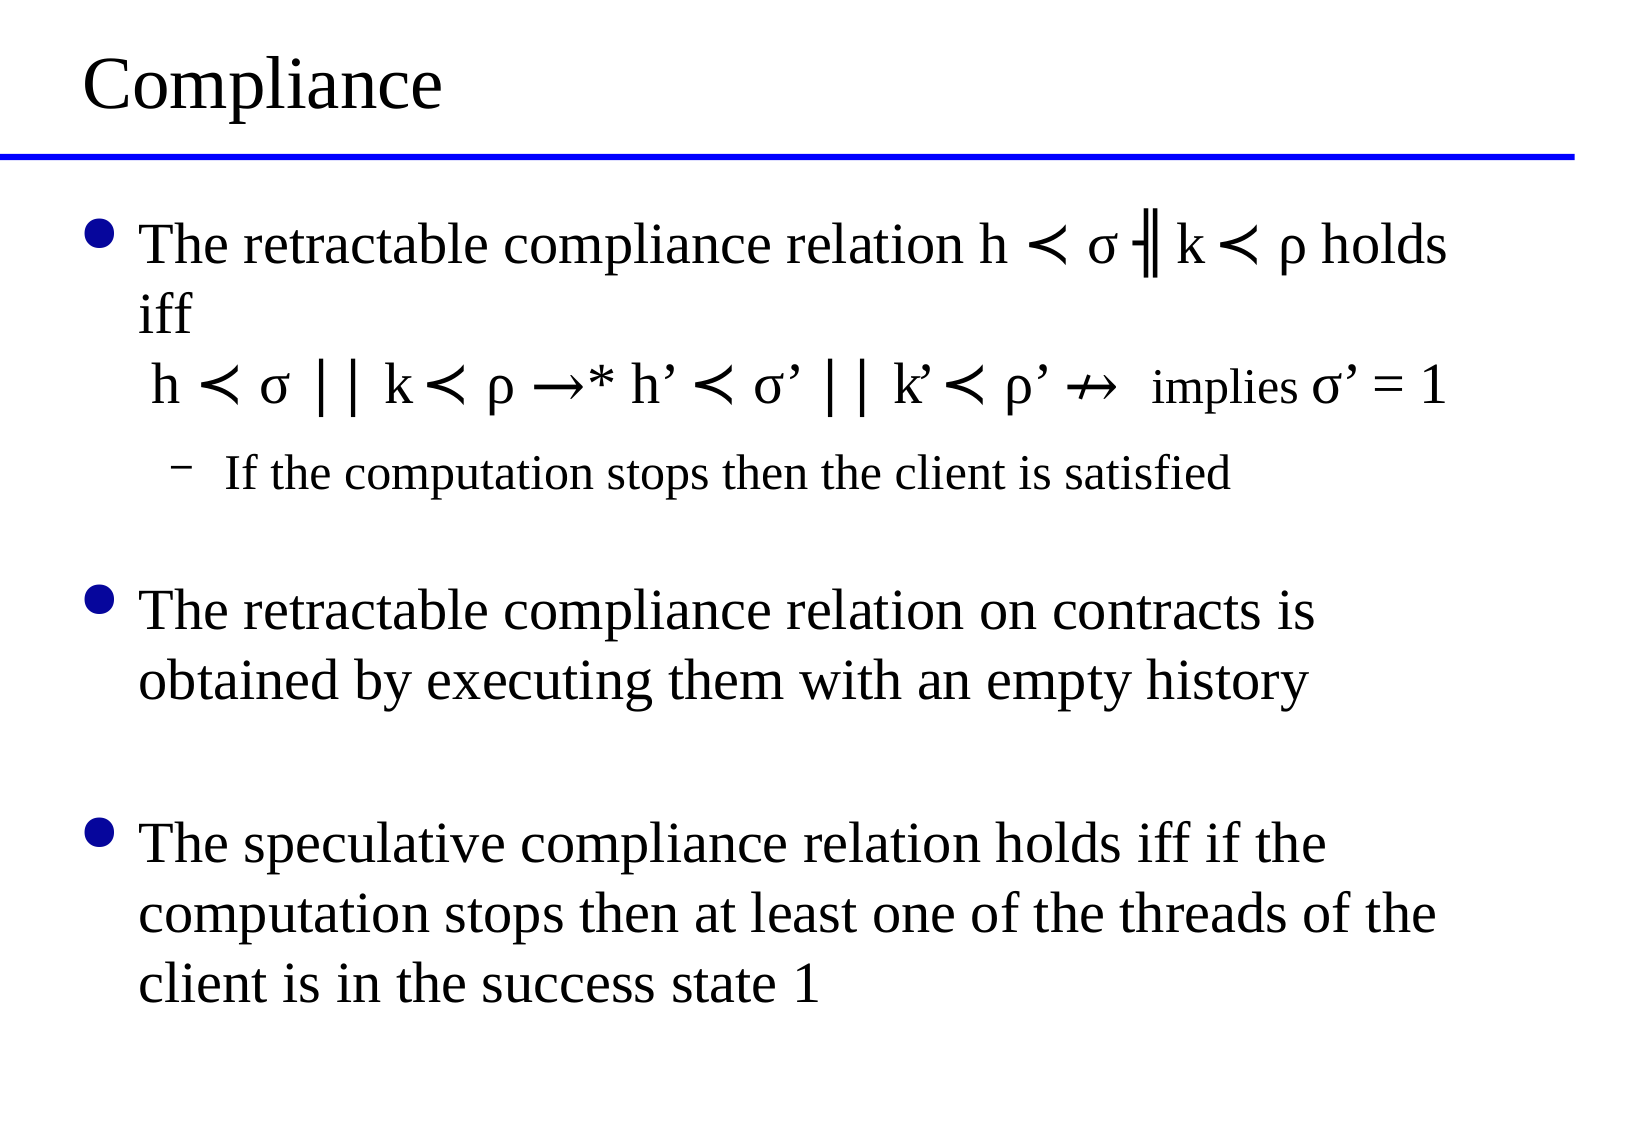

# Compliance
The retractable compliance relation h ≺ σ ╢ k ≺ ρ holds iff
 h ≺ σ || k ≺ ρ →* h’ ≺ σ’ || k’ ≺ ρ’ ↛ implies σ’ = 1
If the computation stops then the client is satisfied
The retractable compliance relation on contracts is obtained by executing them with an empty history
The speculative compliance relation holds iff if the computation stops then at least one of the threads of the client is in the success state 1